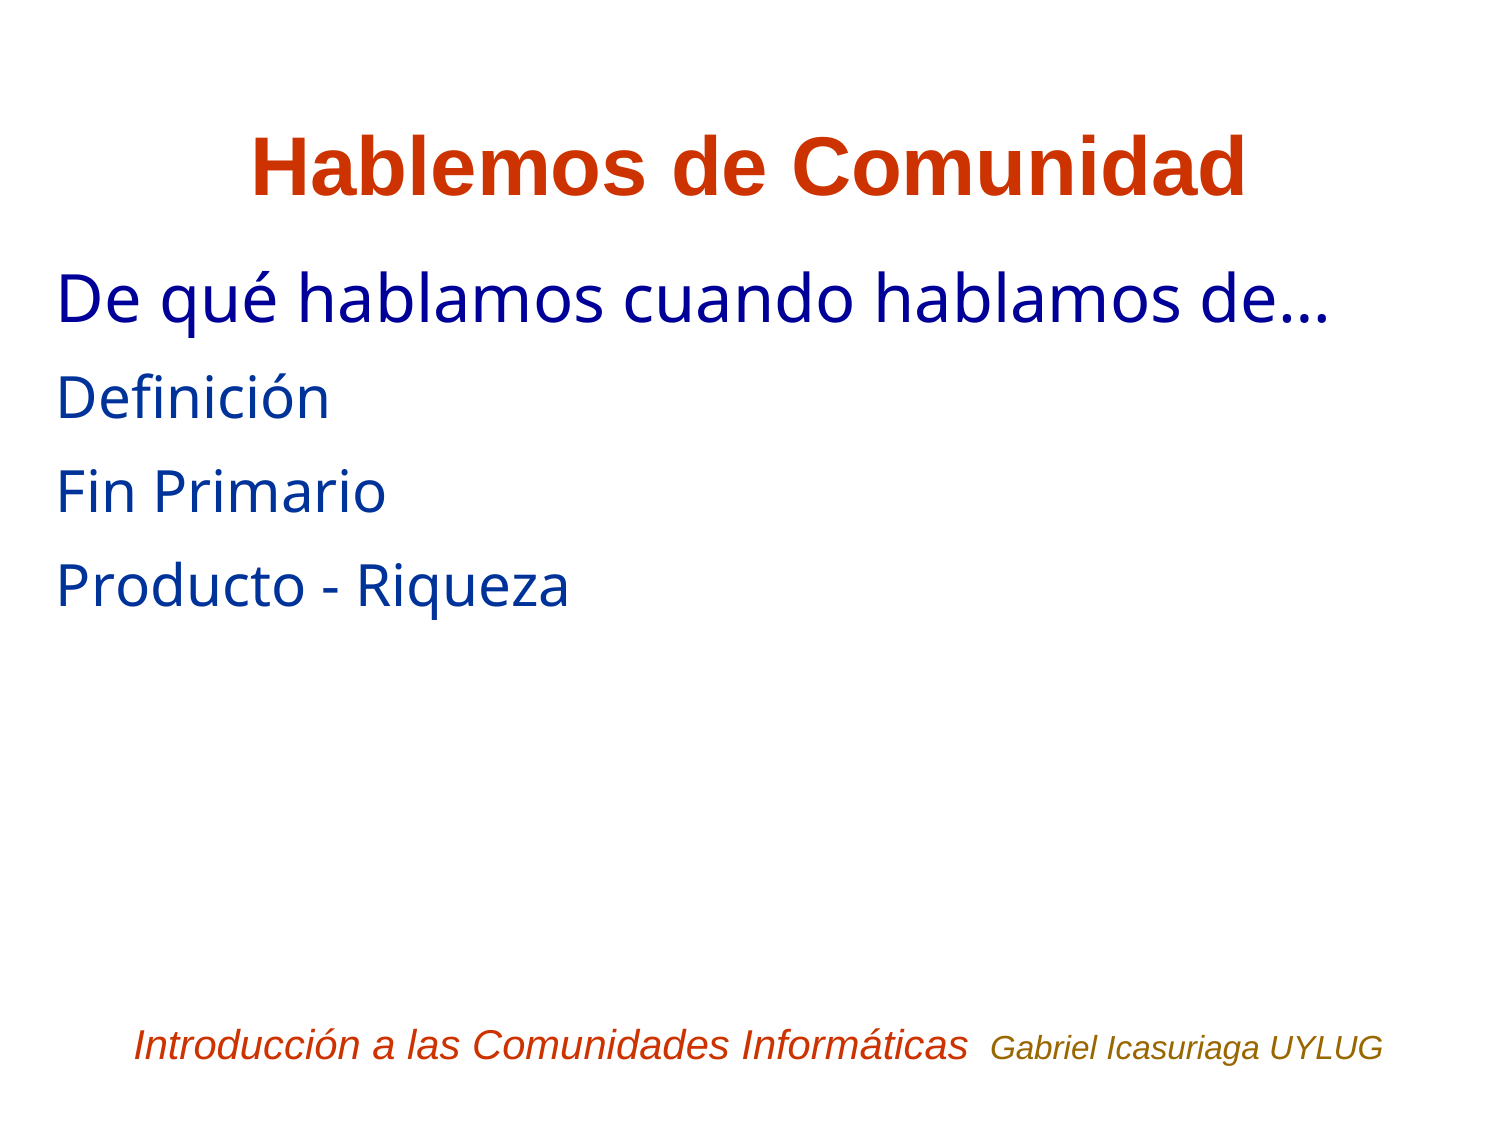

# Hablemos de Comunidad
De qué hablamos cuando hablamos de…
Definición
Fin Primario
Producto - Riqueza
Introducción a las Comunidades Informáticas Gabriel Icasuriaga UYLUG